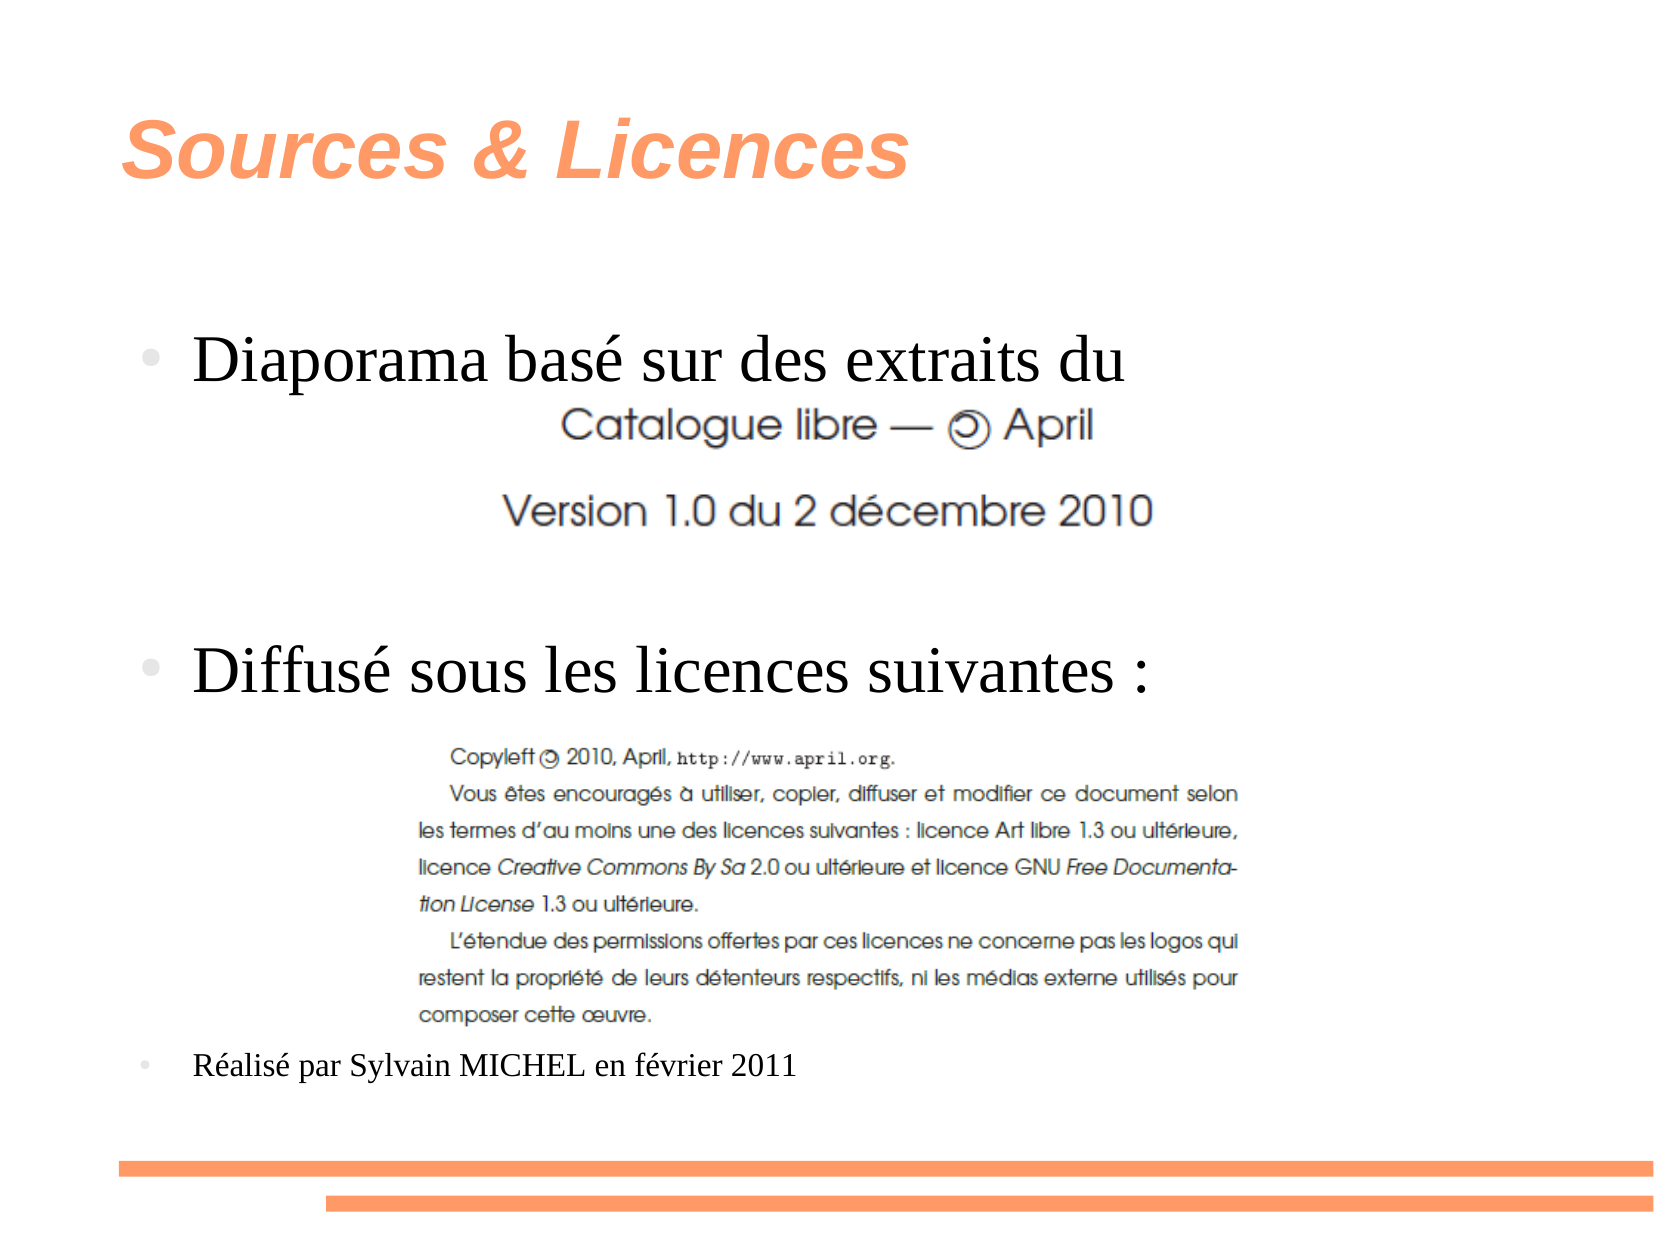

# Sources & Licences
Diaporama basé sur des extraits du
Diffusé sous les licences suivantes :
Réalisé par Sylvain MICHEL en février 2011